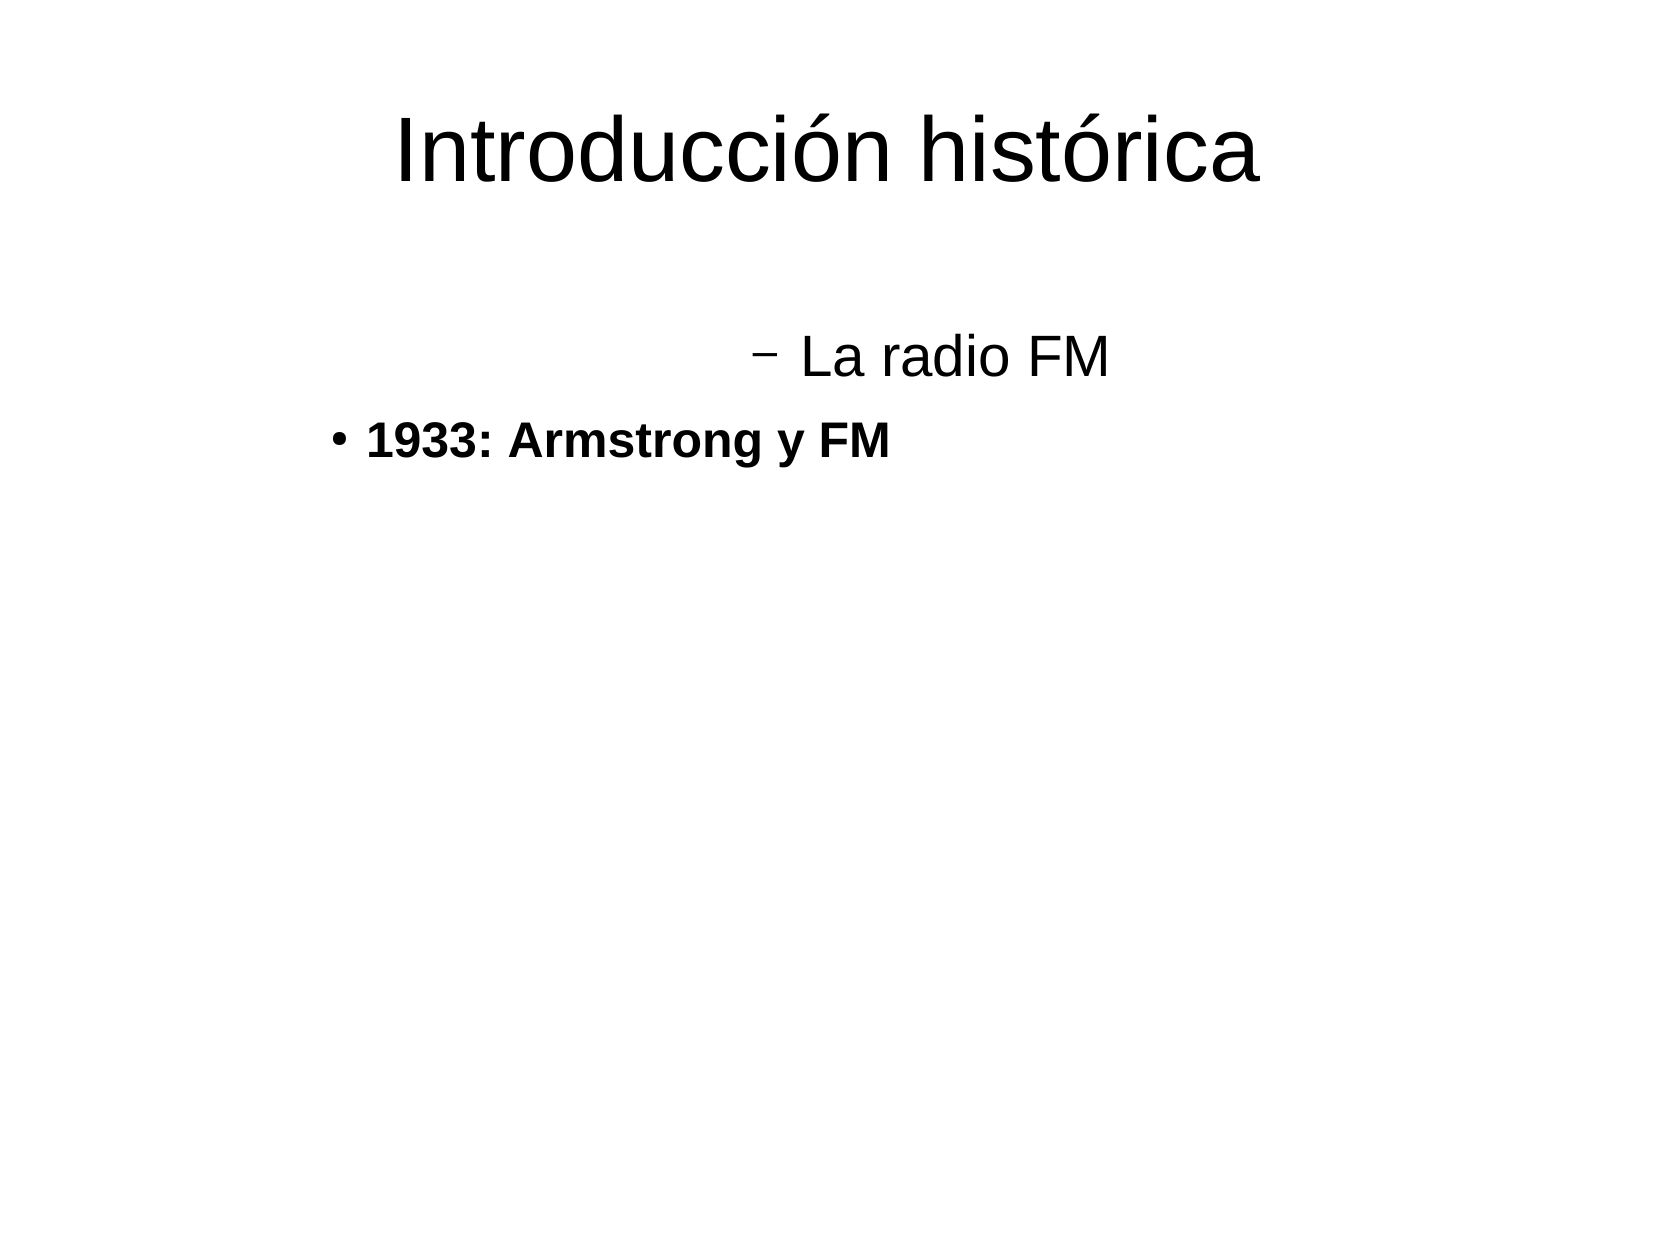

# Introducción histórica
La radio FM
1933: Armstrong y FM